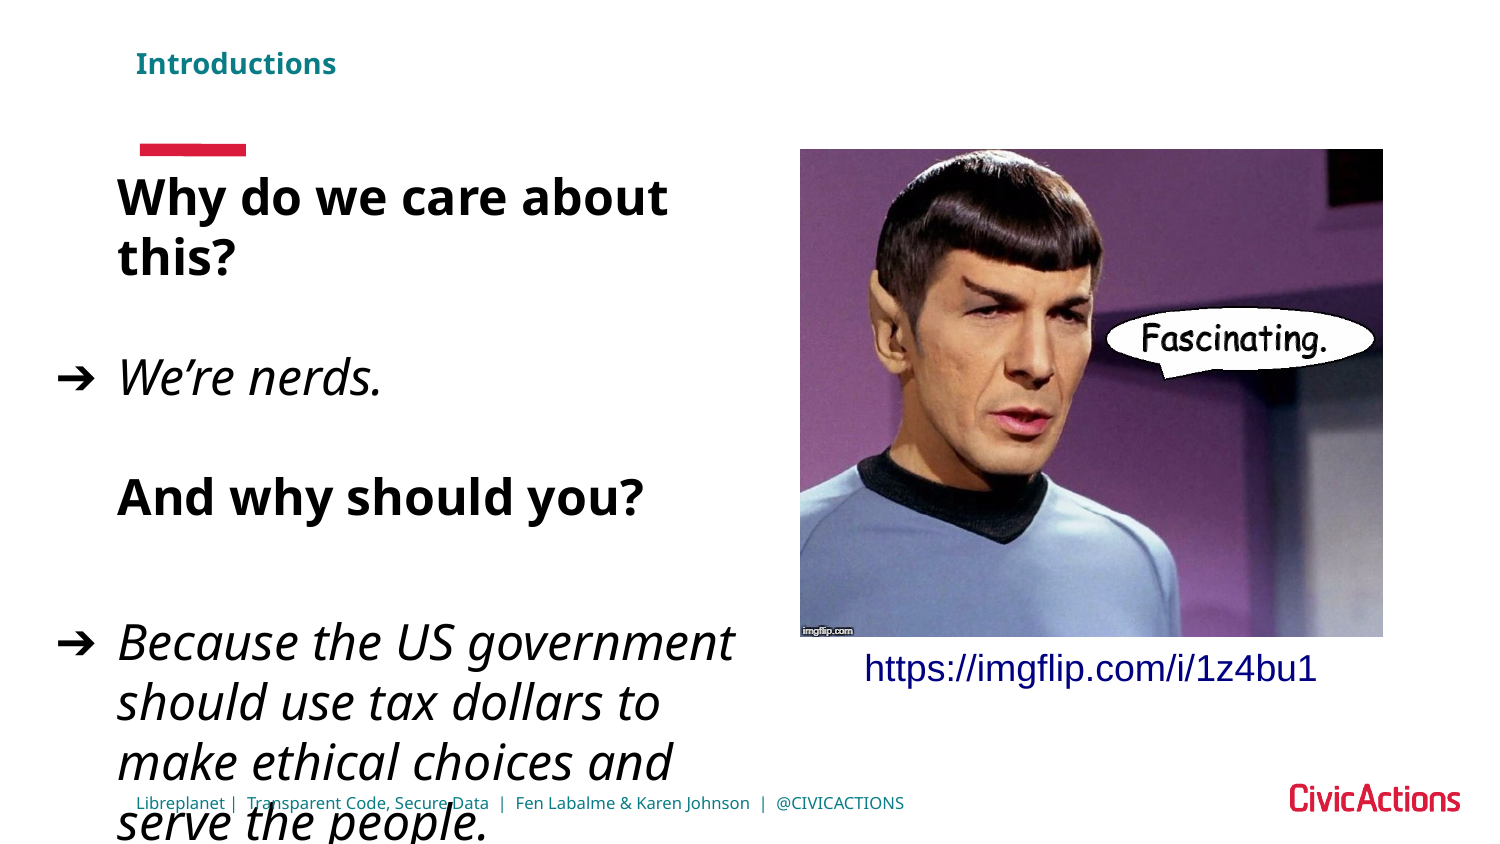

# Introductions
Why do we care about this?
We’re nerds.
And why should you?
Because the US government should use tax dollars to make ethical choices and serve the people.
https://imgflip.com/i/1z4bu1
Libreplanet | Transparent Code, Secure Data | Fen Labalme & Karen Johnson | @CIVICACTIONS